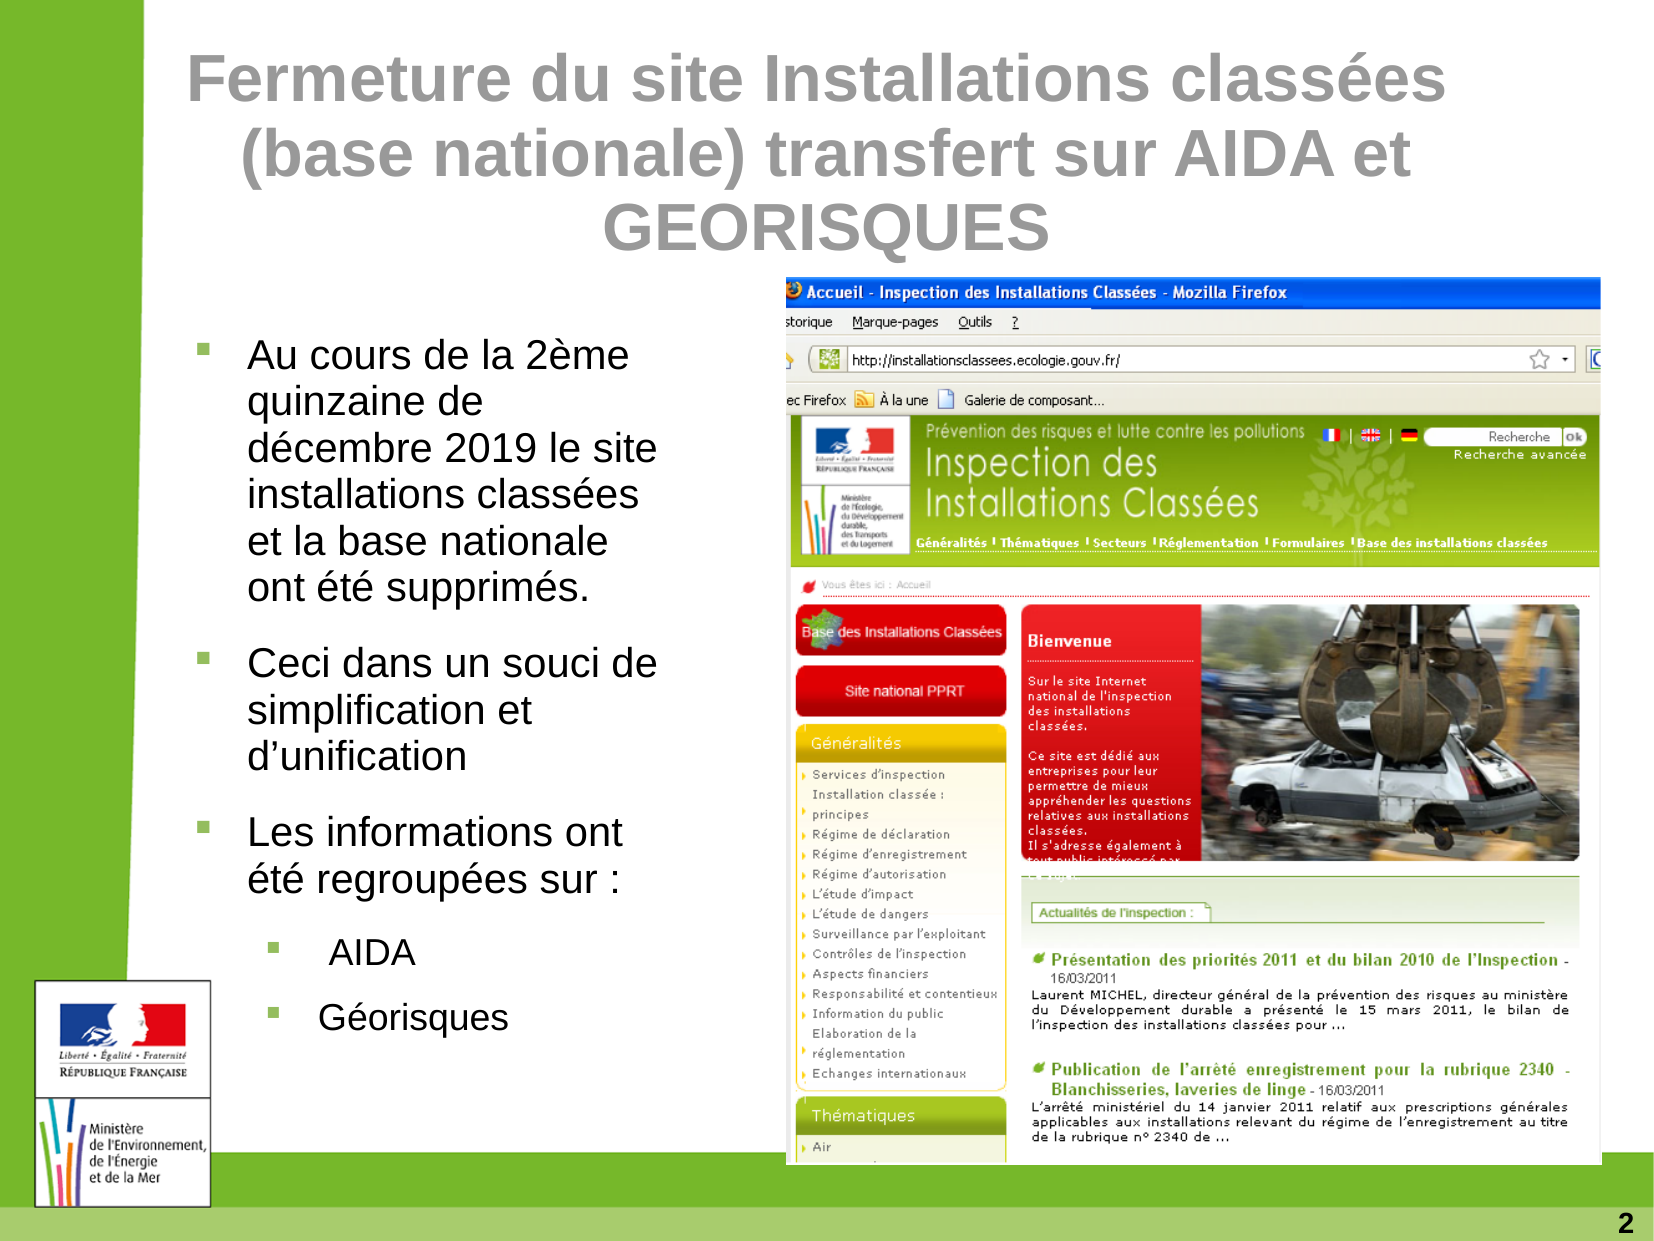

# Fermeture du site Installations classées (base nationale) transfert sur AIDA et GEORISQUES
Au cours de la 2ème quinzaine de décembre 2019 le site installations classées et la base nationale ont été supprimés.
Ceci dans un souci de simplification et d’unification
Les informations ont été regroupées sur :
 AIDA
Géorisques